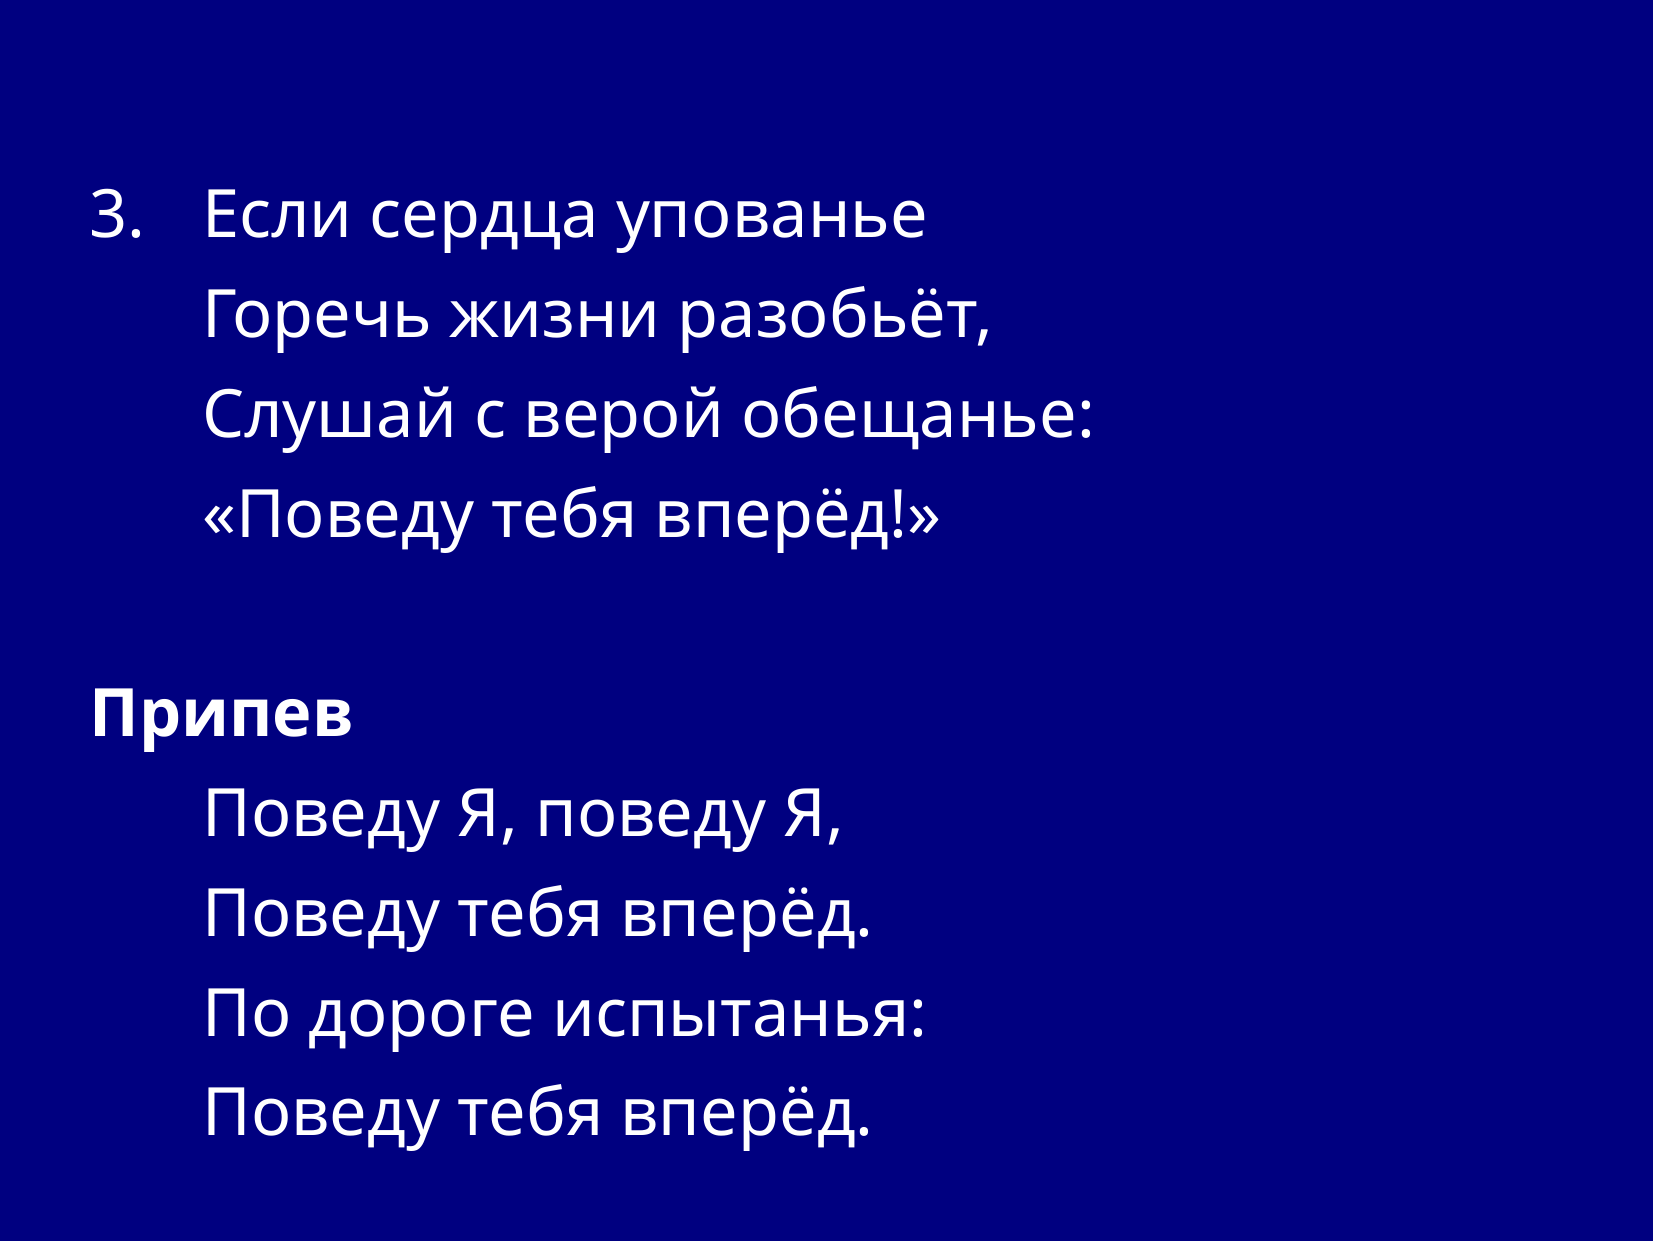

3.	Если сердца упованье
	Горечь жизни разобьёт,
	Слушай с верой обещанье:
	«Поведу тебя вперёд!»
Припев
	Поведу Я, поведу Я,
	Поведу тебя вперёд.
	По дороге испытанья:
	Поведу тебя вперёд.